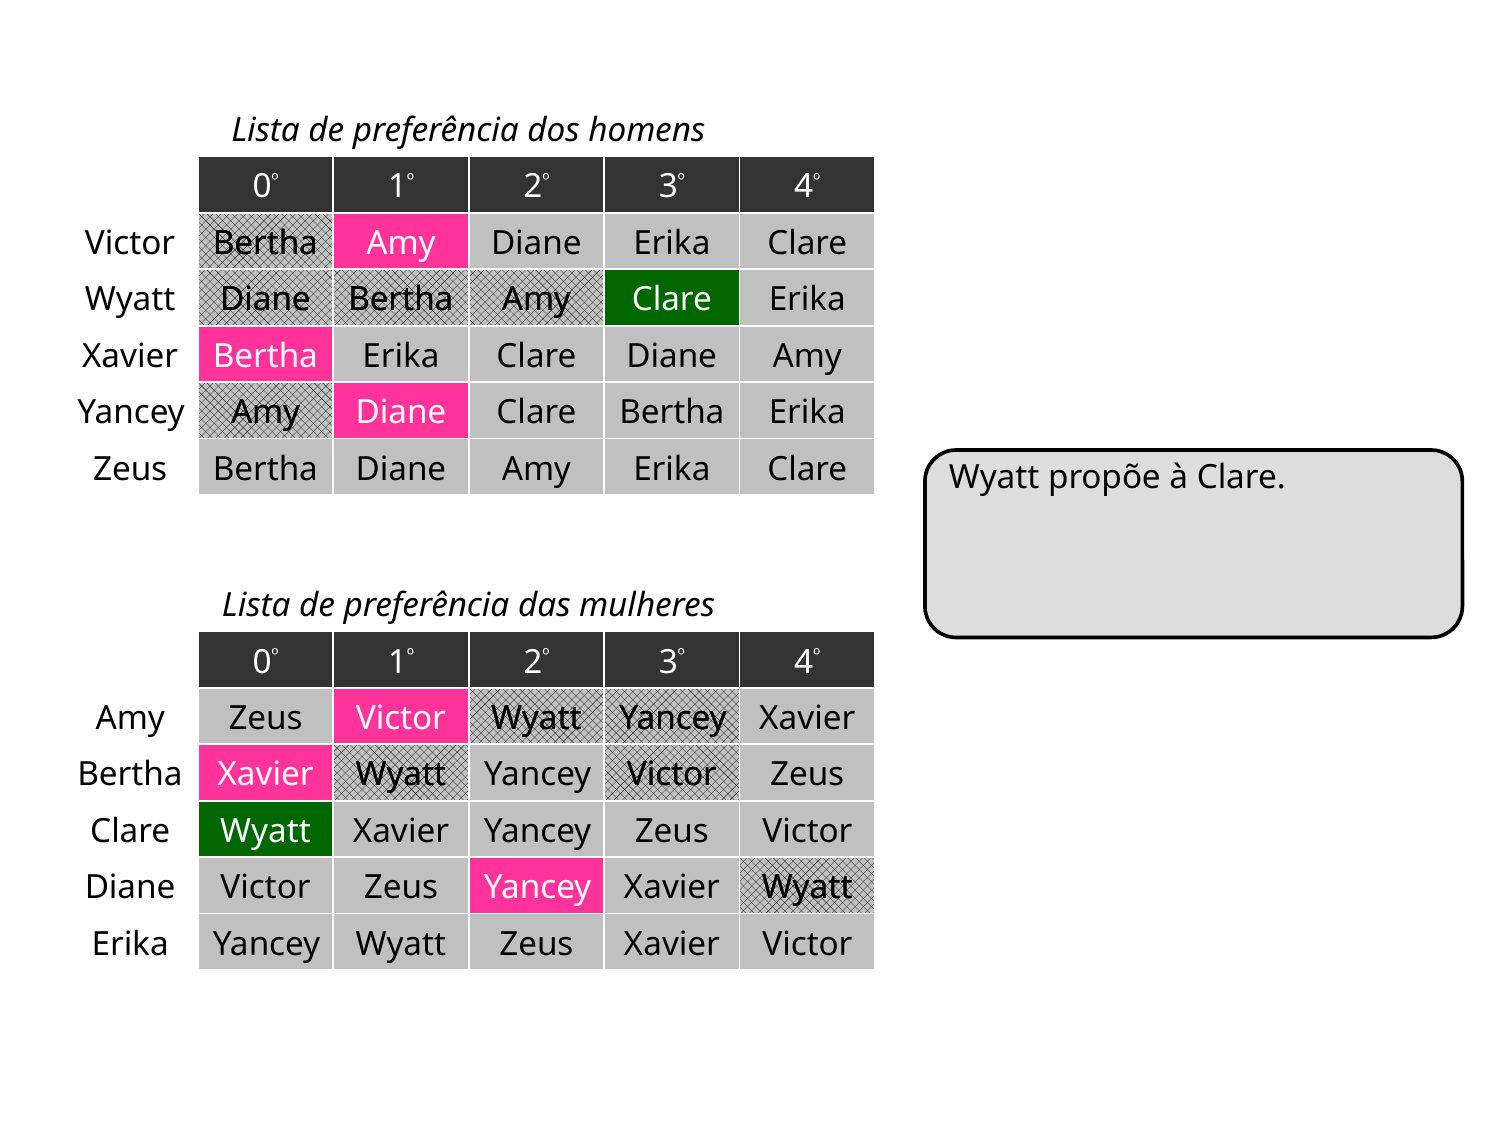

Bertha
Amy
Diane
Clare
Wyatt
Bertha
Amy
Bertha
Amy
Diane
Wyatt propõe à Clare.
Victor
Wyatt
Yancey
Xavier
Wyatt
Victor
Yancey
Wyatt